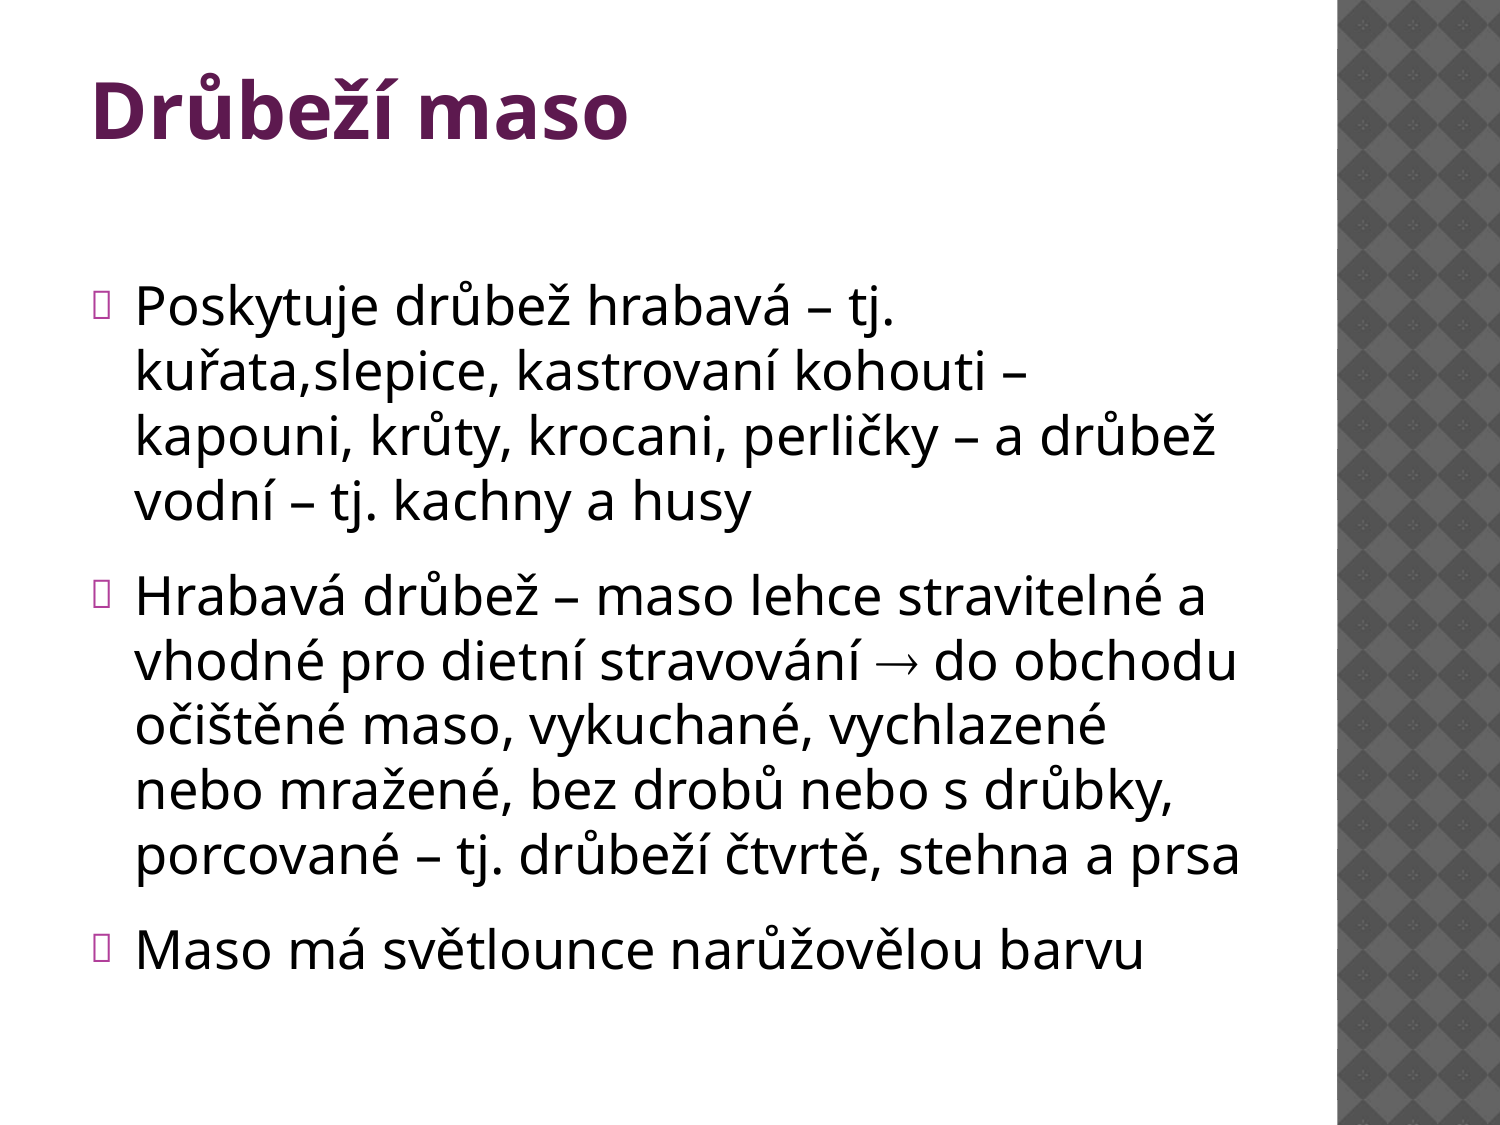

# Drůbeží maso
Poskytuje drůbež hrabavá – tj. kuřata,slepice, kastrovaní kohouti – kapouni, krůty, krocani, perličky – a drůbež vodní – tj. kachny a husy
Hrabavá drůbež – maso lehce stravitelné a vhodné pro dietní stravování  do obchodu očištěné maso, vykuchané, vychlazené nebo mražené, bez drobů nebo s drůbky, porcované – tj. drůbeží čtvrtě, stehna a prsa
Maso má světlounce narůžovělou barvu